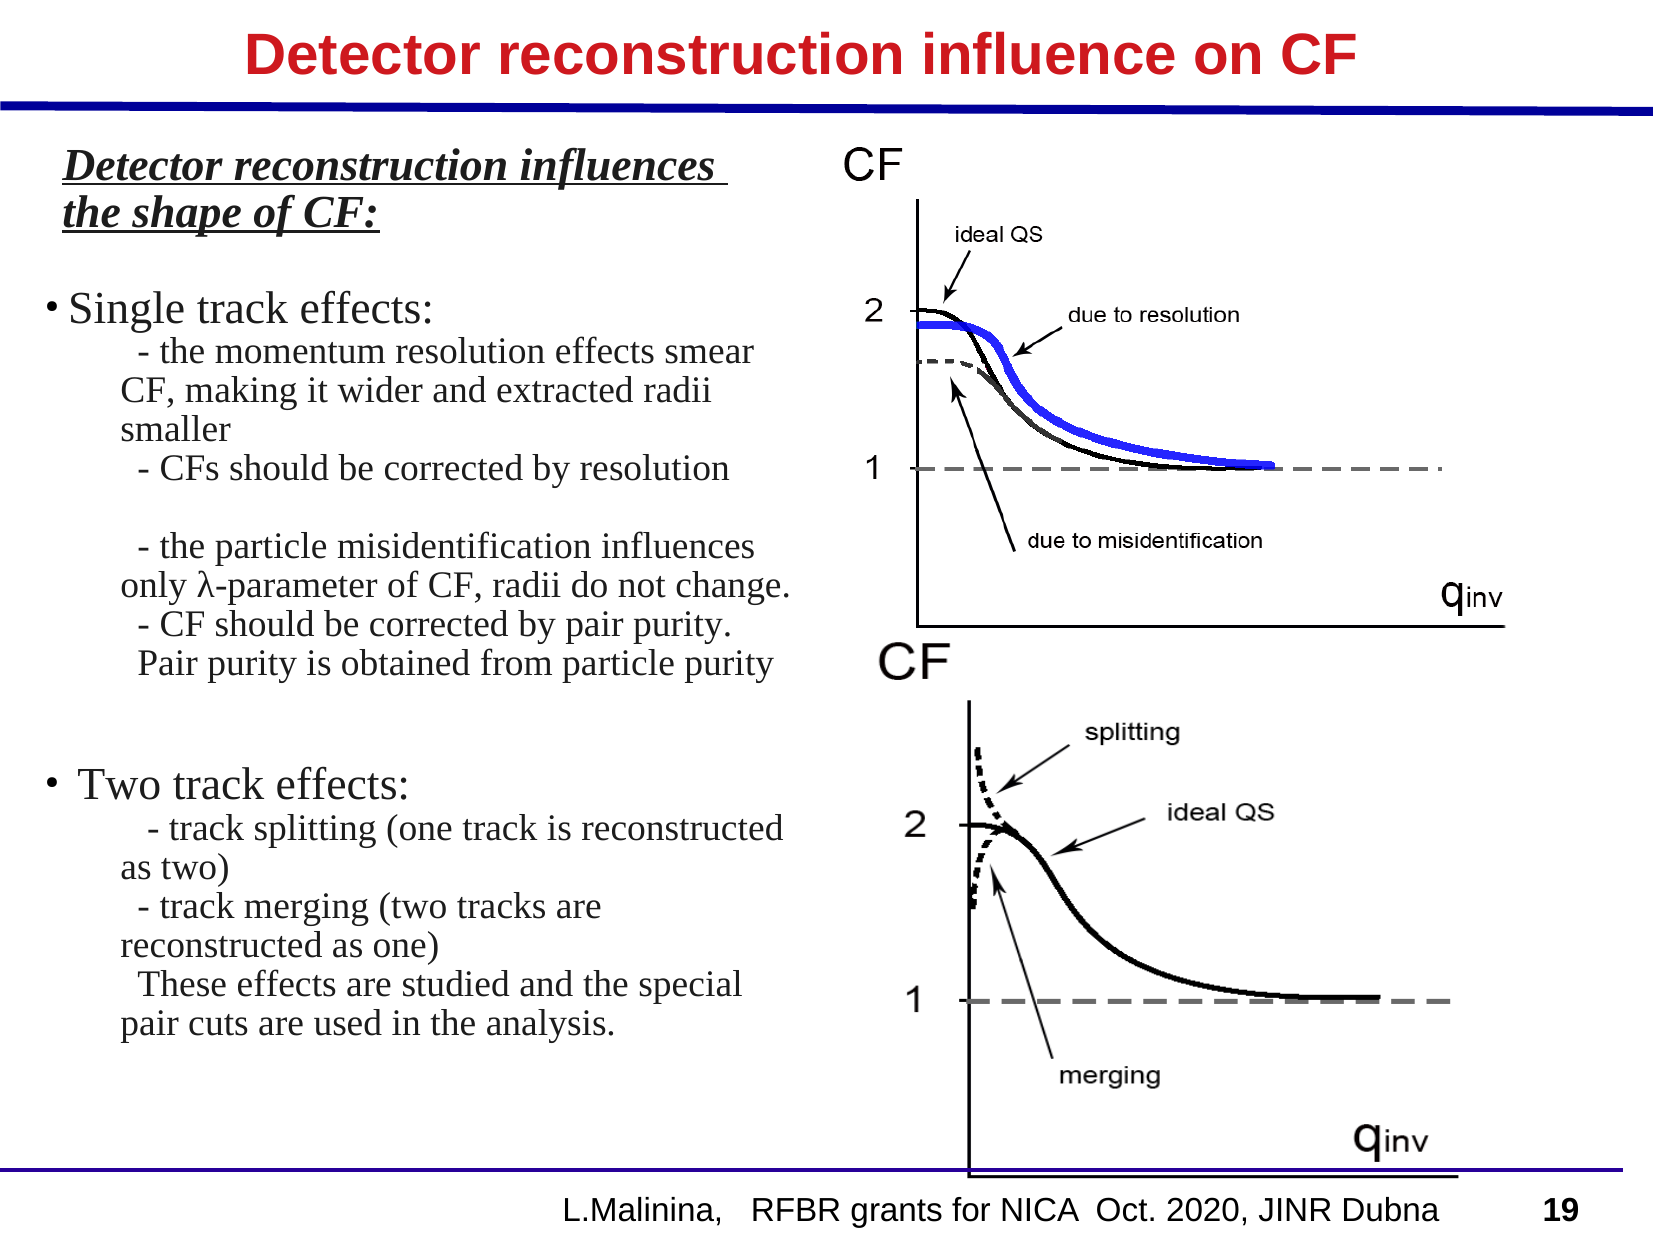

Detector reconstruction influence on CF
Detector reconstruction influences
the shape of CF:
 Single track effects:
- the momentum resolution effects smear CF, making it wider and extracted radii smaller
- CFs should be corrected by resolution
- the particle misidentification influences only λ-parameter of CF, radii do not change.
- CF should be corrected by pair purity.
Pair purity is obtained from particle purity
 Two track effects:
 - track splitting (one track is reconstructed as two)
- track merging (two tracks are reconstructed as one)
These effects are studied and the special pair cuts are used in the analysis.
 L.Malinina, RFBR grants for NICA Oct. 2020, JINR Dubna